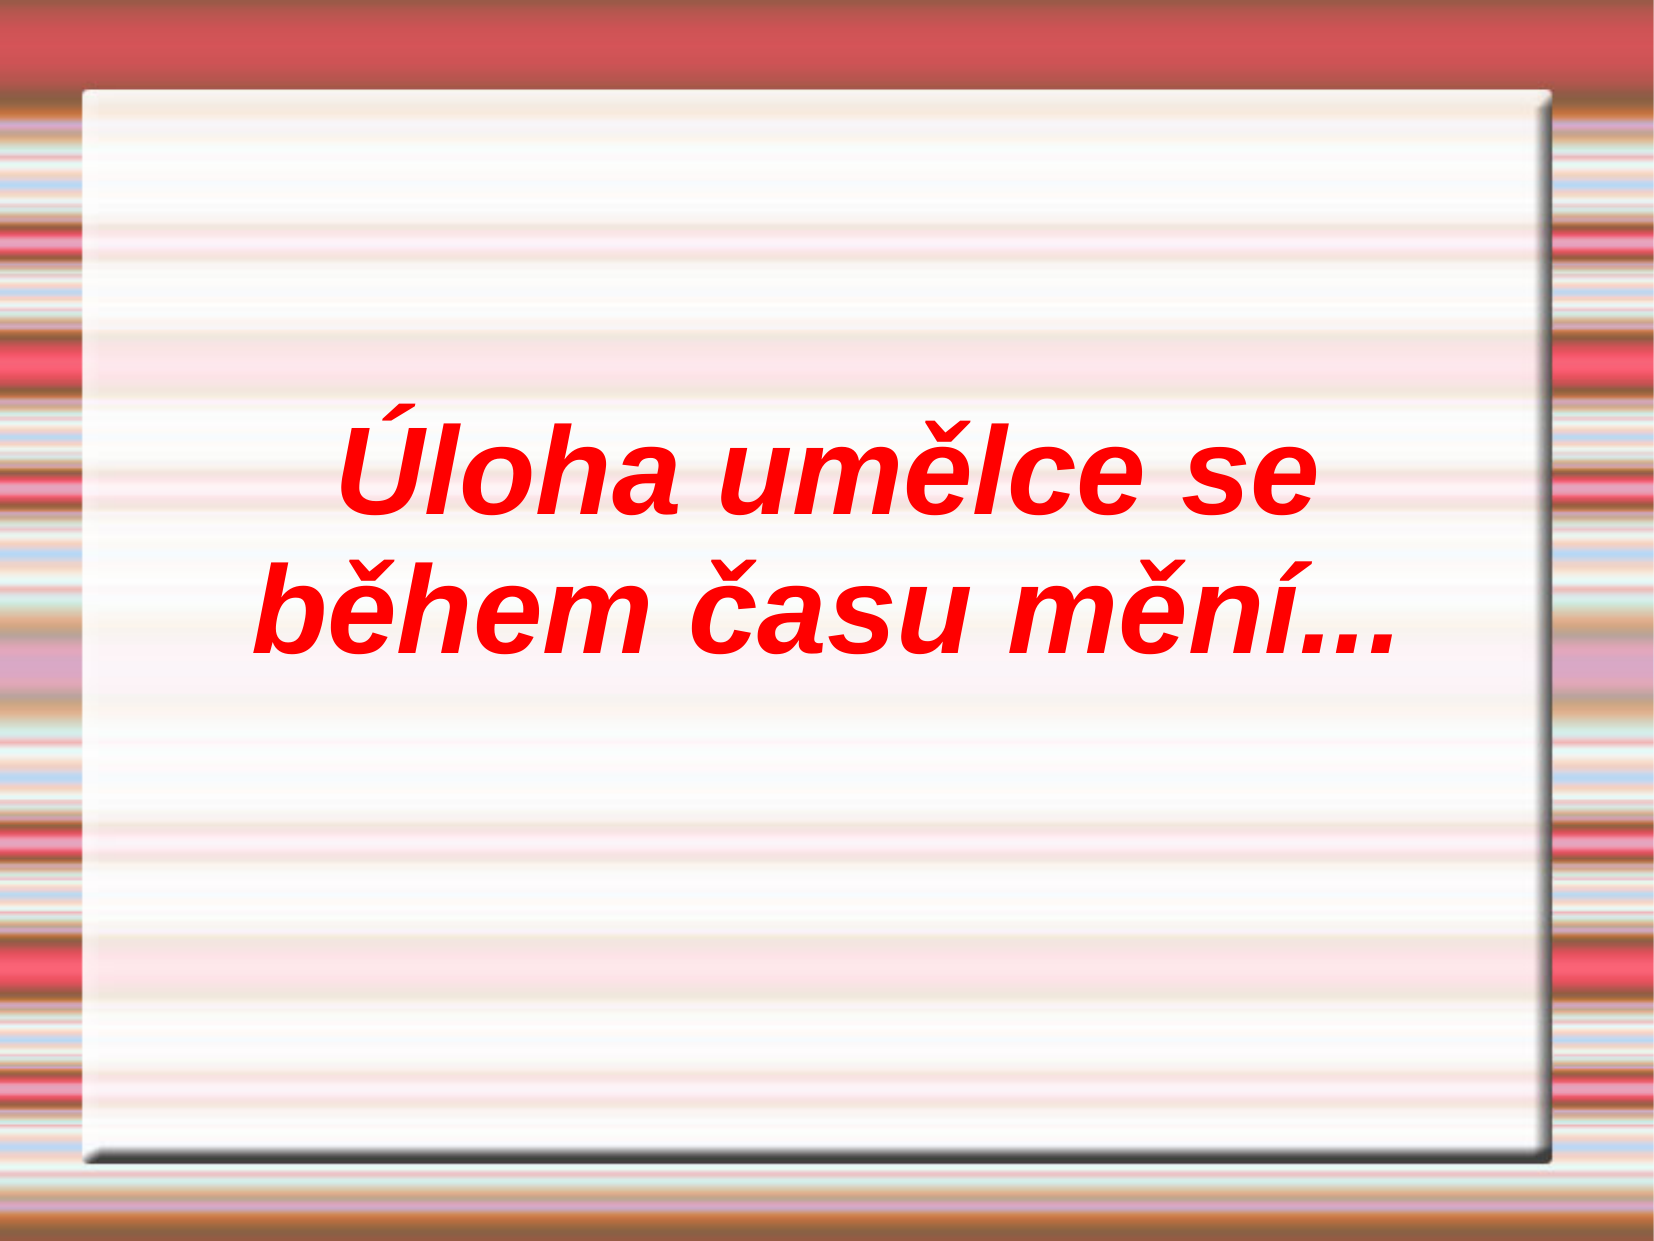

# Úloha umělce se během času mění...